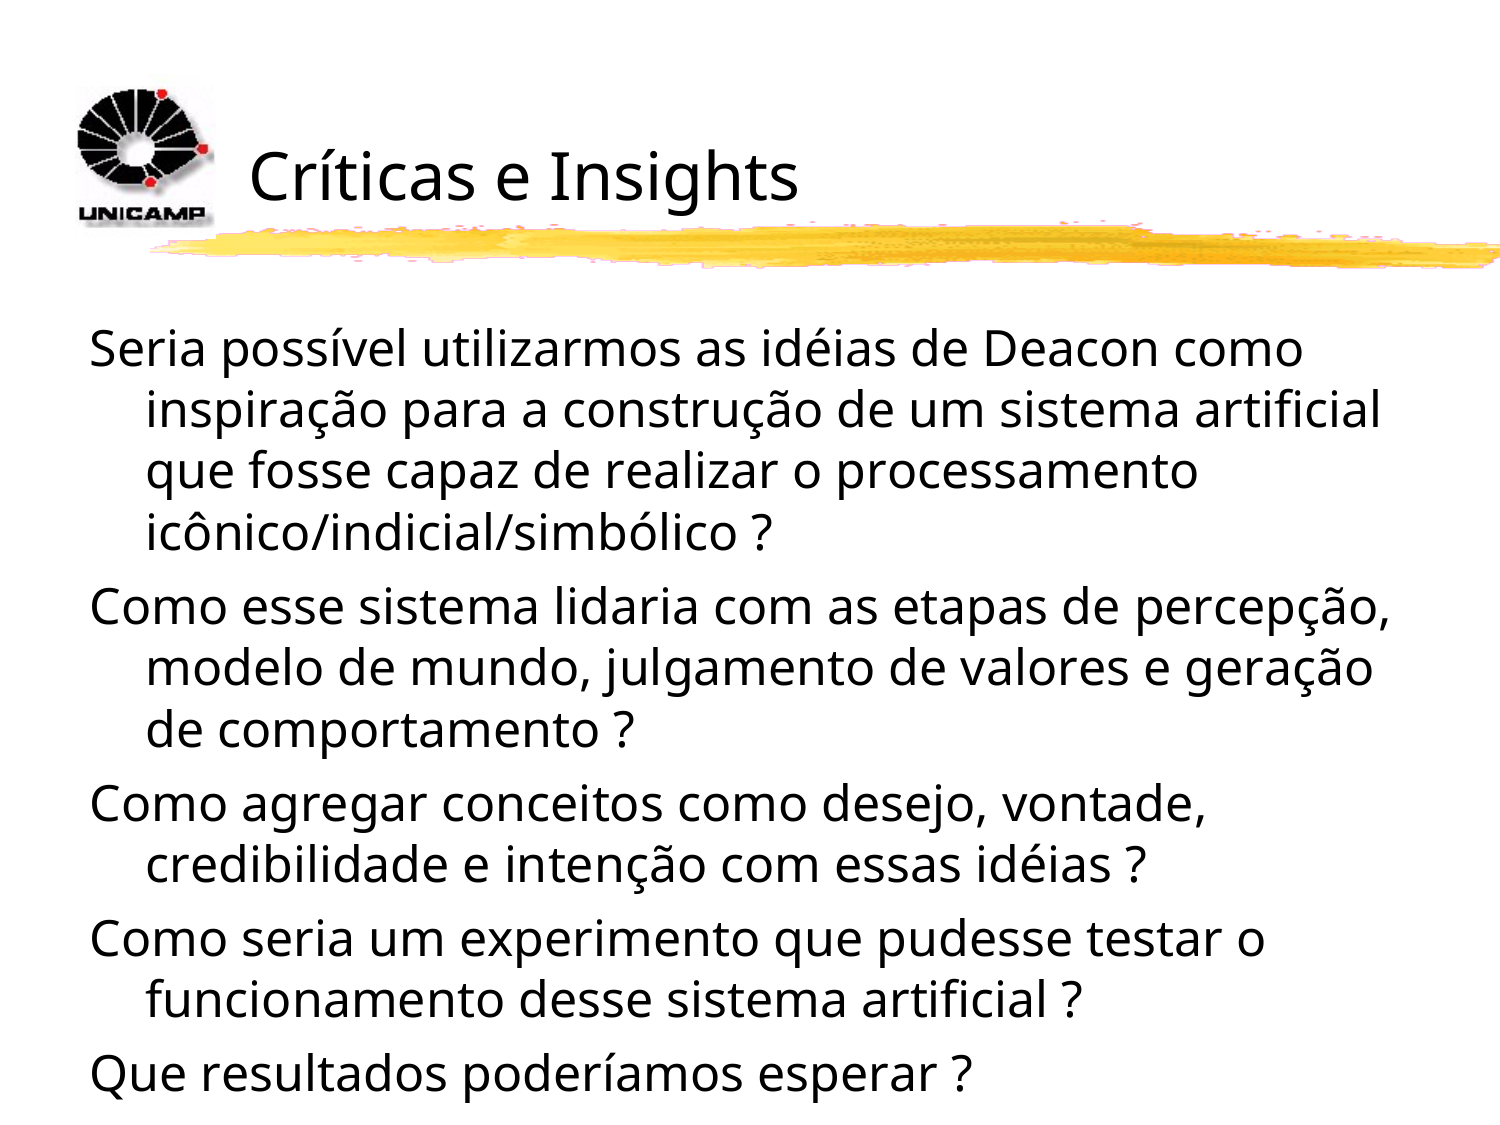

# Críticas e Insights
Seria possível utilizarmos as idéias de Deacon como inspiração para a construção de um sistema artificial que fosse capaz de realizar o processamento icônico/indicial/simbólico ?
Como esse sistema lidaria com as etapas de percepção, modelo de mundo, julgamento de valores e geração de comportamento ?
Como agregar conceitos como desejo, vontade, credibilidade e intenção com essas idéias ?
Como seria um experimento que pudesse testar o funcionamento desse sistema artificial ?
Que resultados poderíamos esperar ?